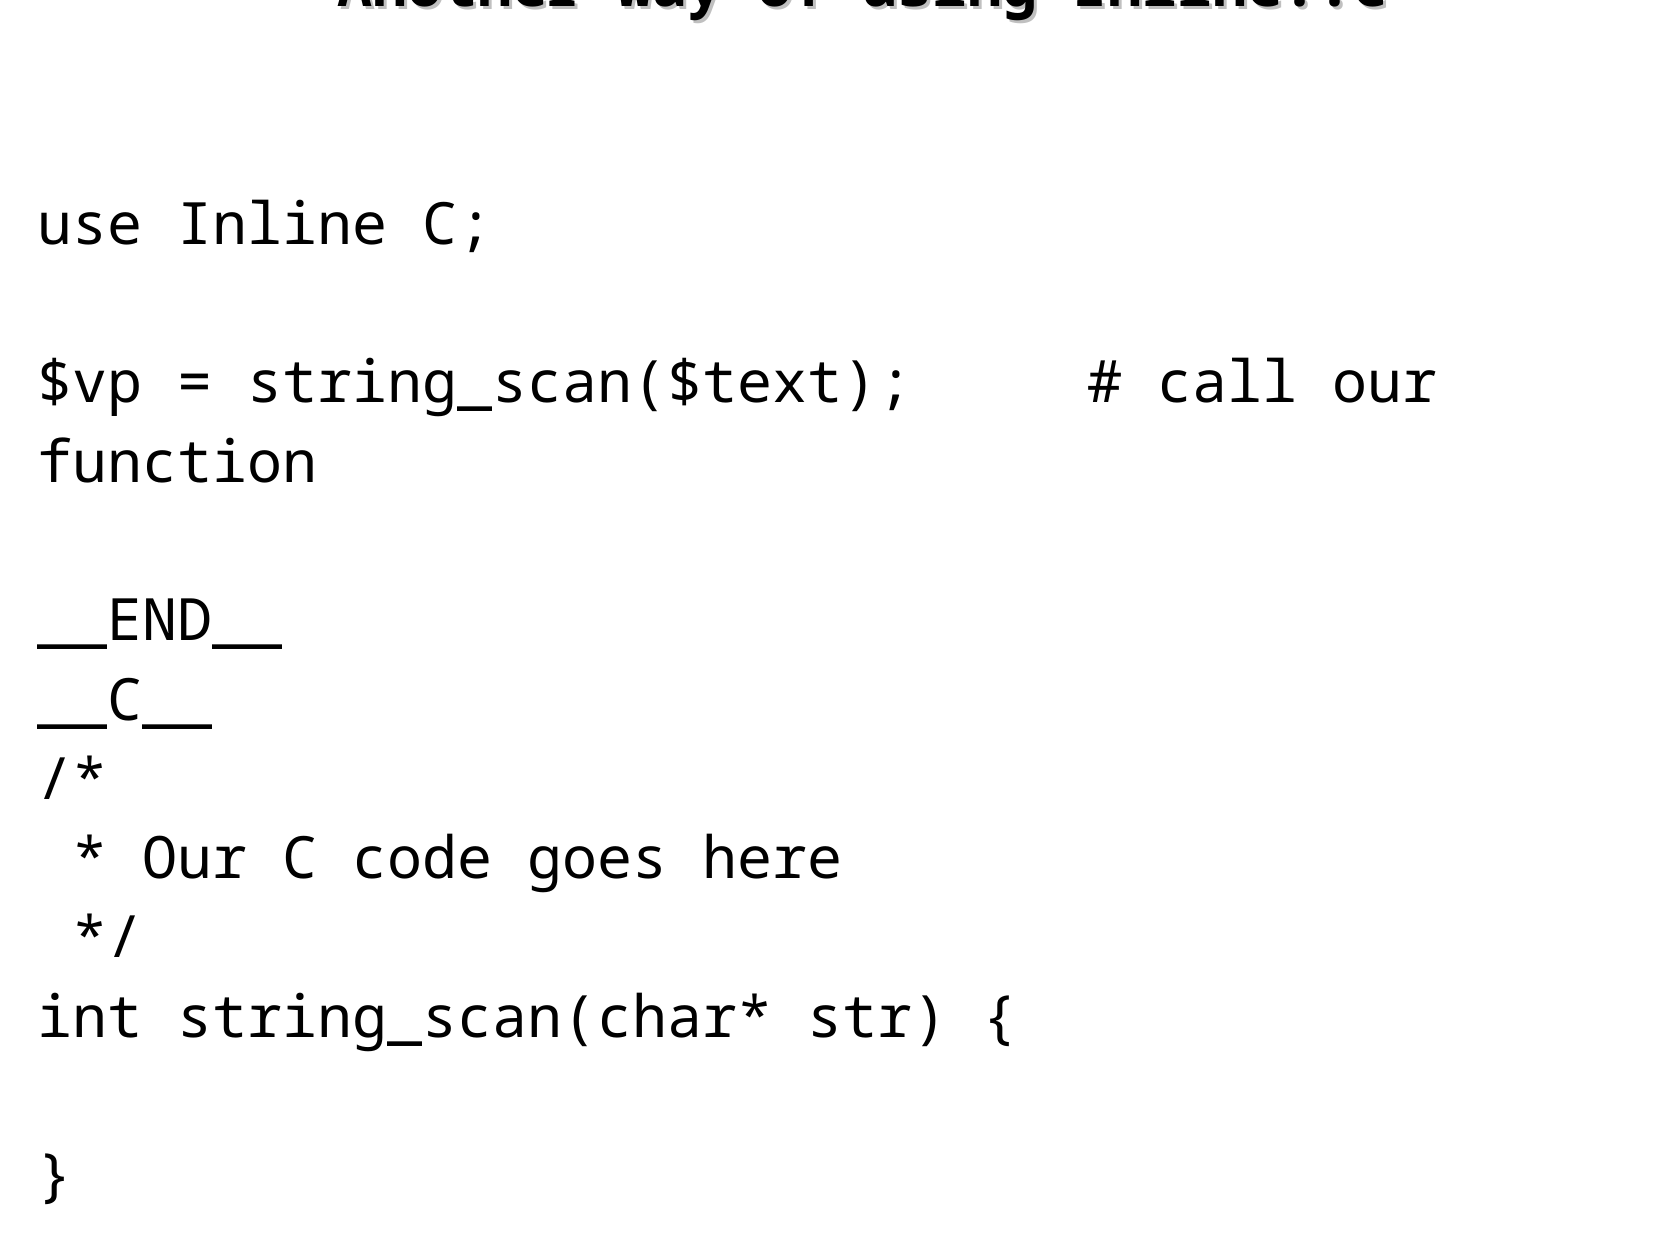

# Another way of using Inline::C
use Inline C;
$vp = string_scan($text); # call our function
__END__
__C__
/*
 * Our C code goes here
 */
int string_scan(char* str) {
}